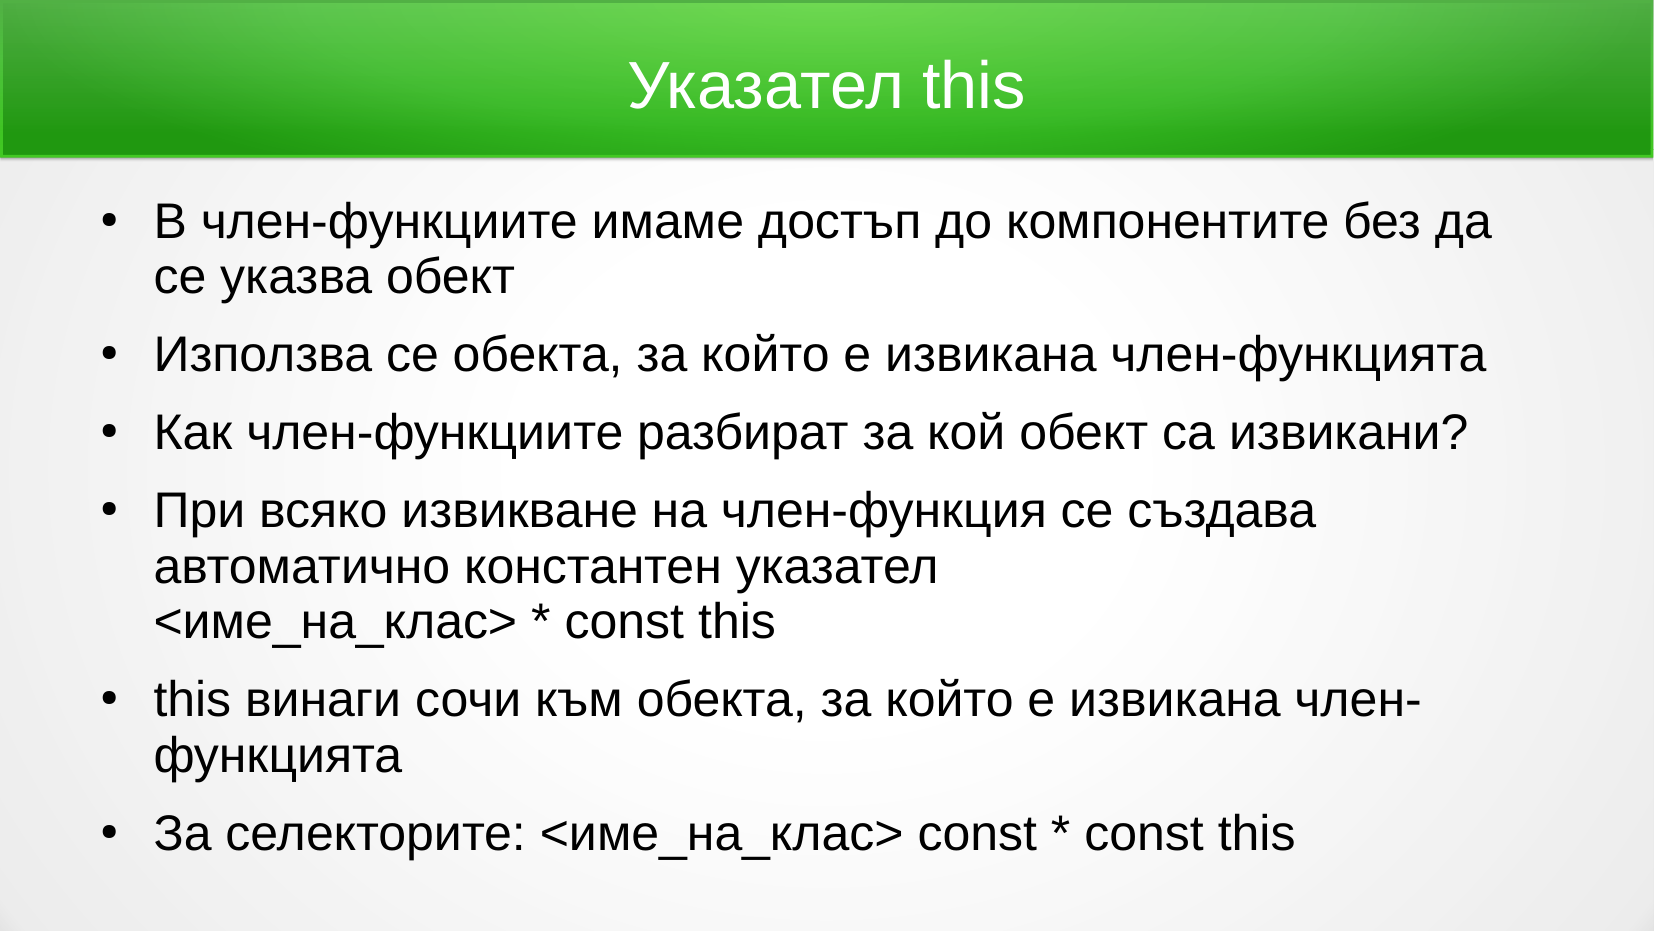

# Указател this
В член-функциите имаме достъп до компонентите без да се указва обект
Използва се обекта, за който е извикана член-функцията
Как член-функциите разбират за кой обект са извикани?
При всяко извикване на член-функция се създава автоматично константен указател
<име_на_клас> * const this
this винаги сочи към обекта, за който е извикана член-функцията
За селекторите: <име_на_клас> const * const this